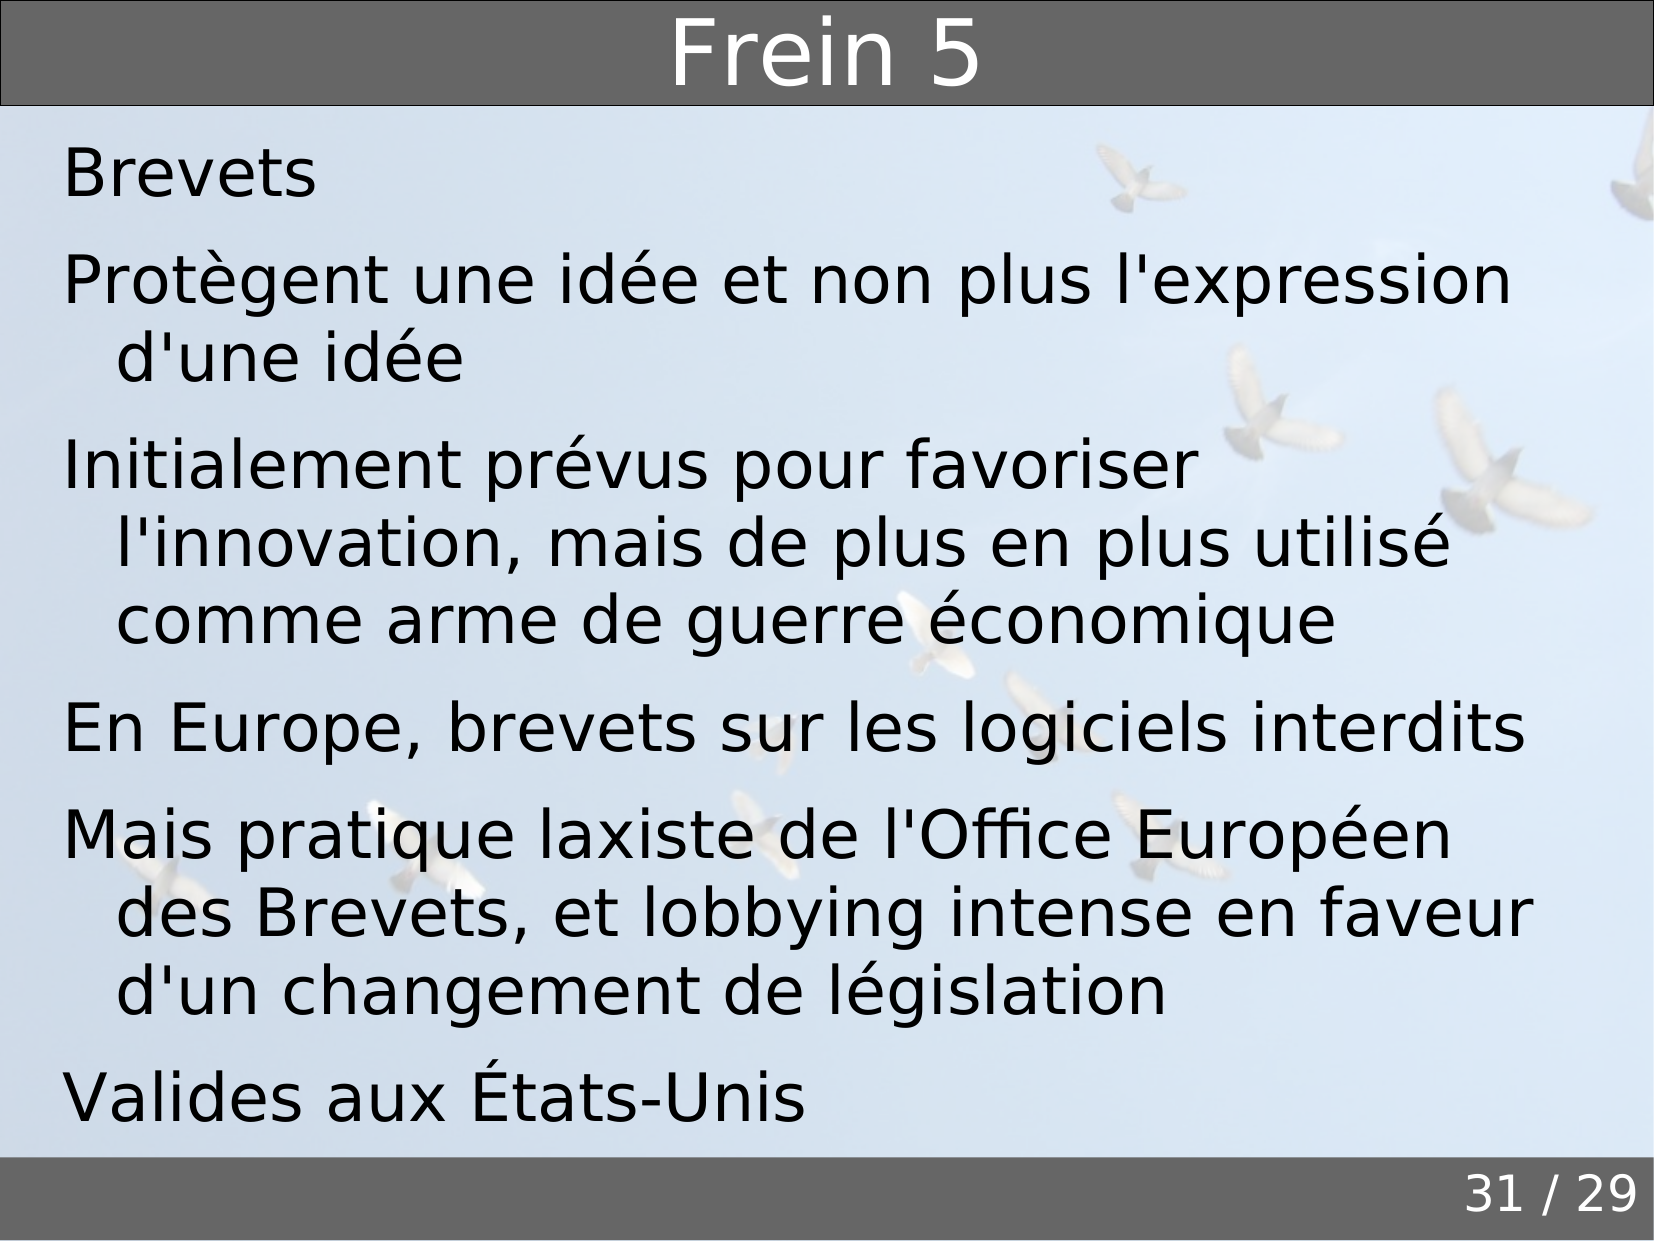

# Frein 5
Brevets
Protègent une idée et non plus l'expression d'une idée
Initialement prévus pour favoriser l'innovation, mais de plus en plus utilisé comme arme de guerre économique
En Europe, brevets sur les logiciels interdits
Mais pratique laxiste de l'Office Européen des Brevets, et lobbying intense en faveur d'un changement de législation
Valides aux États-Unis